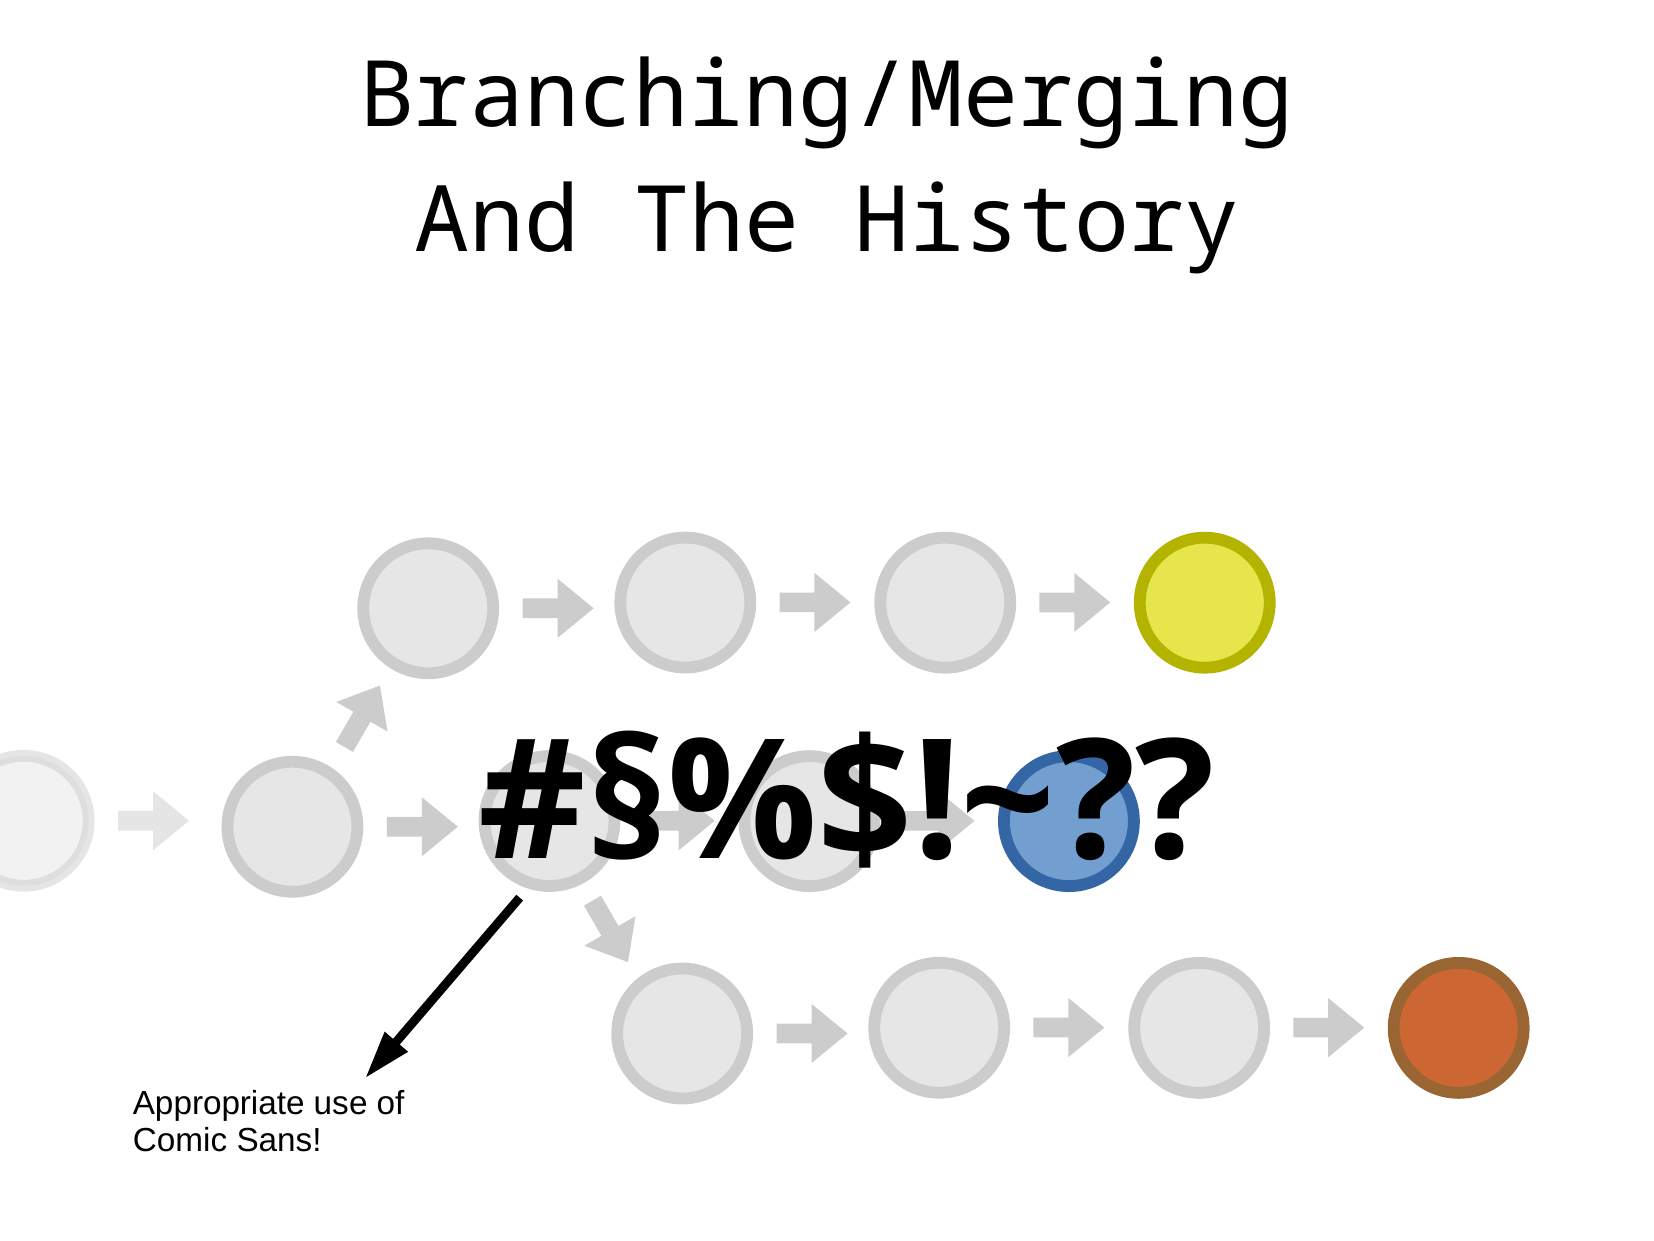

# Branching/Merging And The History
#§%$!~??
Appropriate use of
Comic Sans!